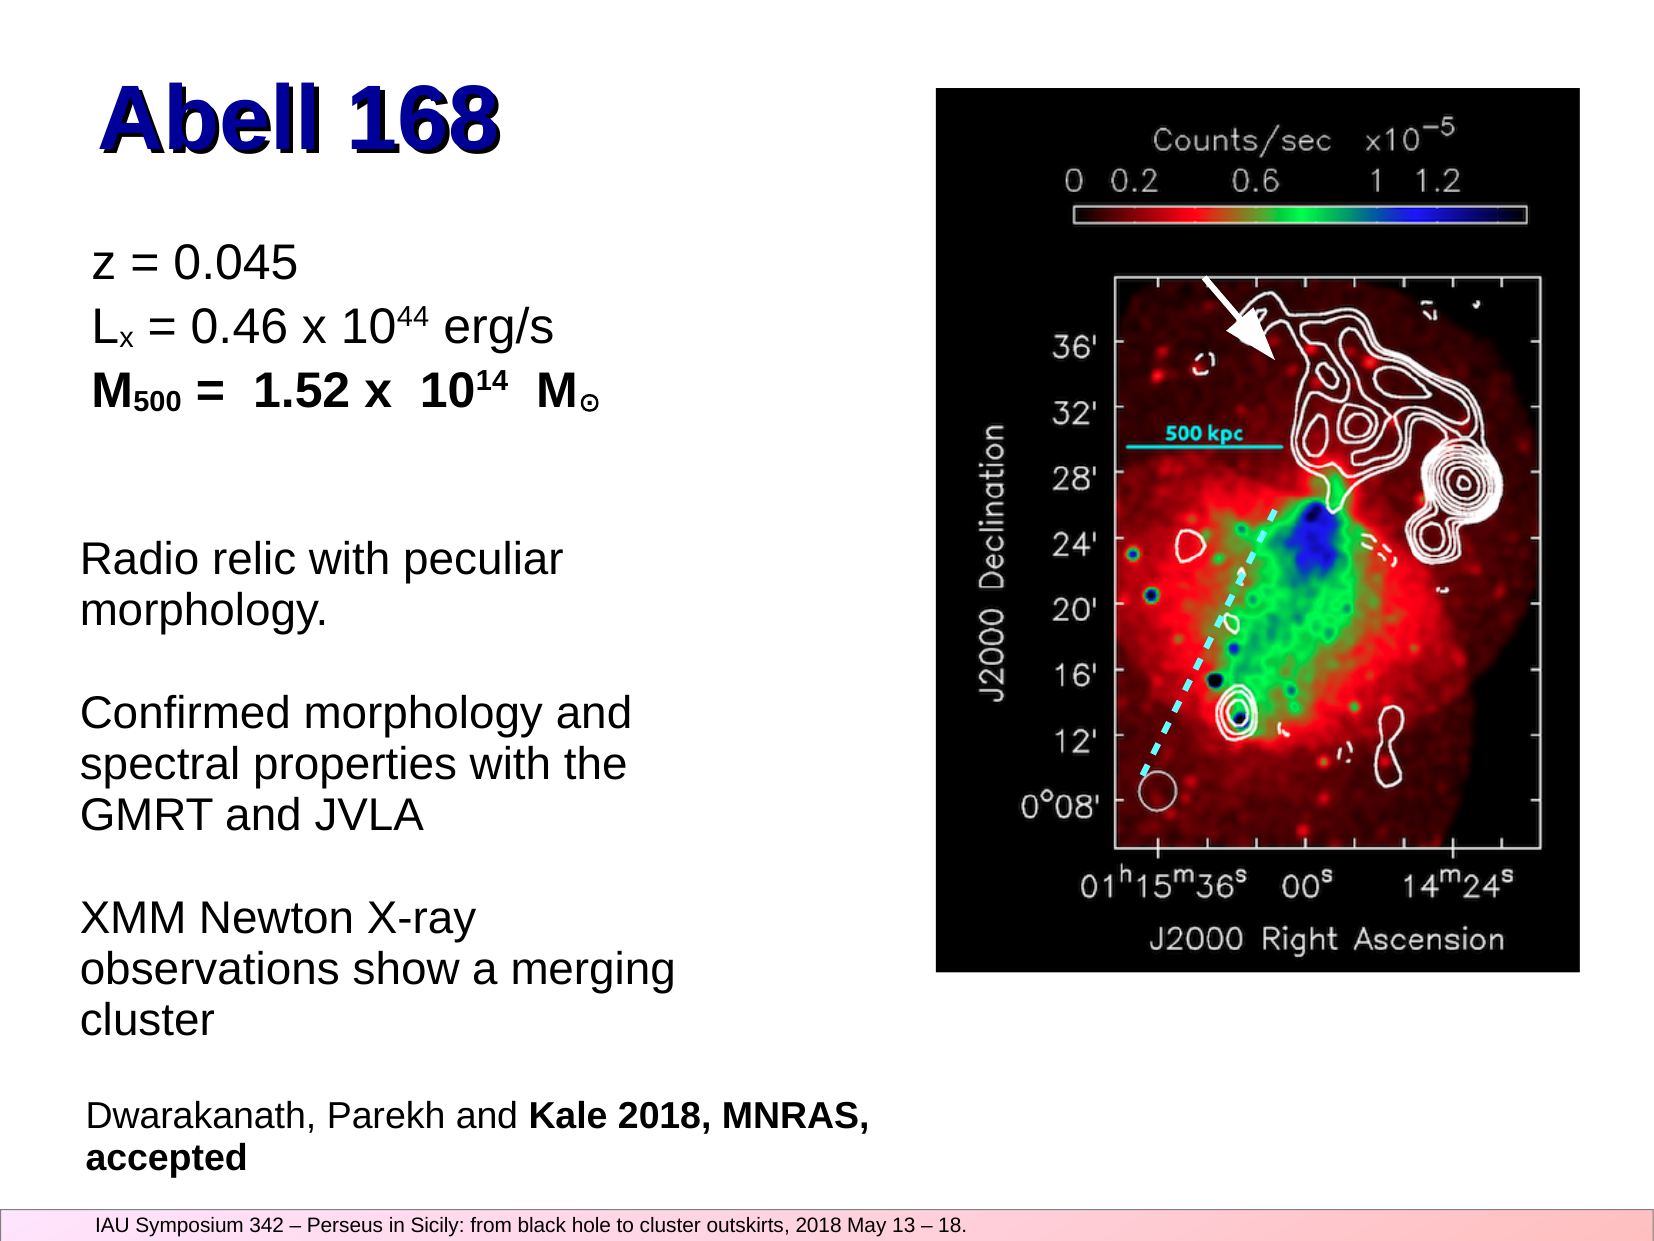

Abell 168
z = 0.045
Lx = 0.46 x 1044 erg/s
M500 = 1.52 x 1014 M⊙
Radio relic with peculiar morphology.
Confirmed morphology and spectral properties with the GMRT and JVLA
XMM Newton X-ray observations show a merging cluster
Dwarakanath, Parekh and Kale 2018, MNRAS, accepted